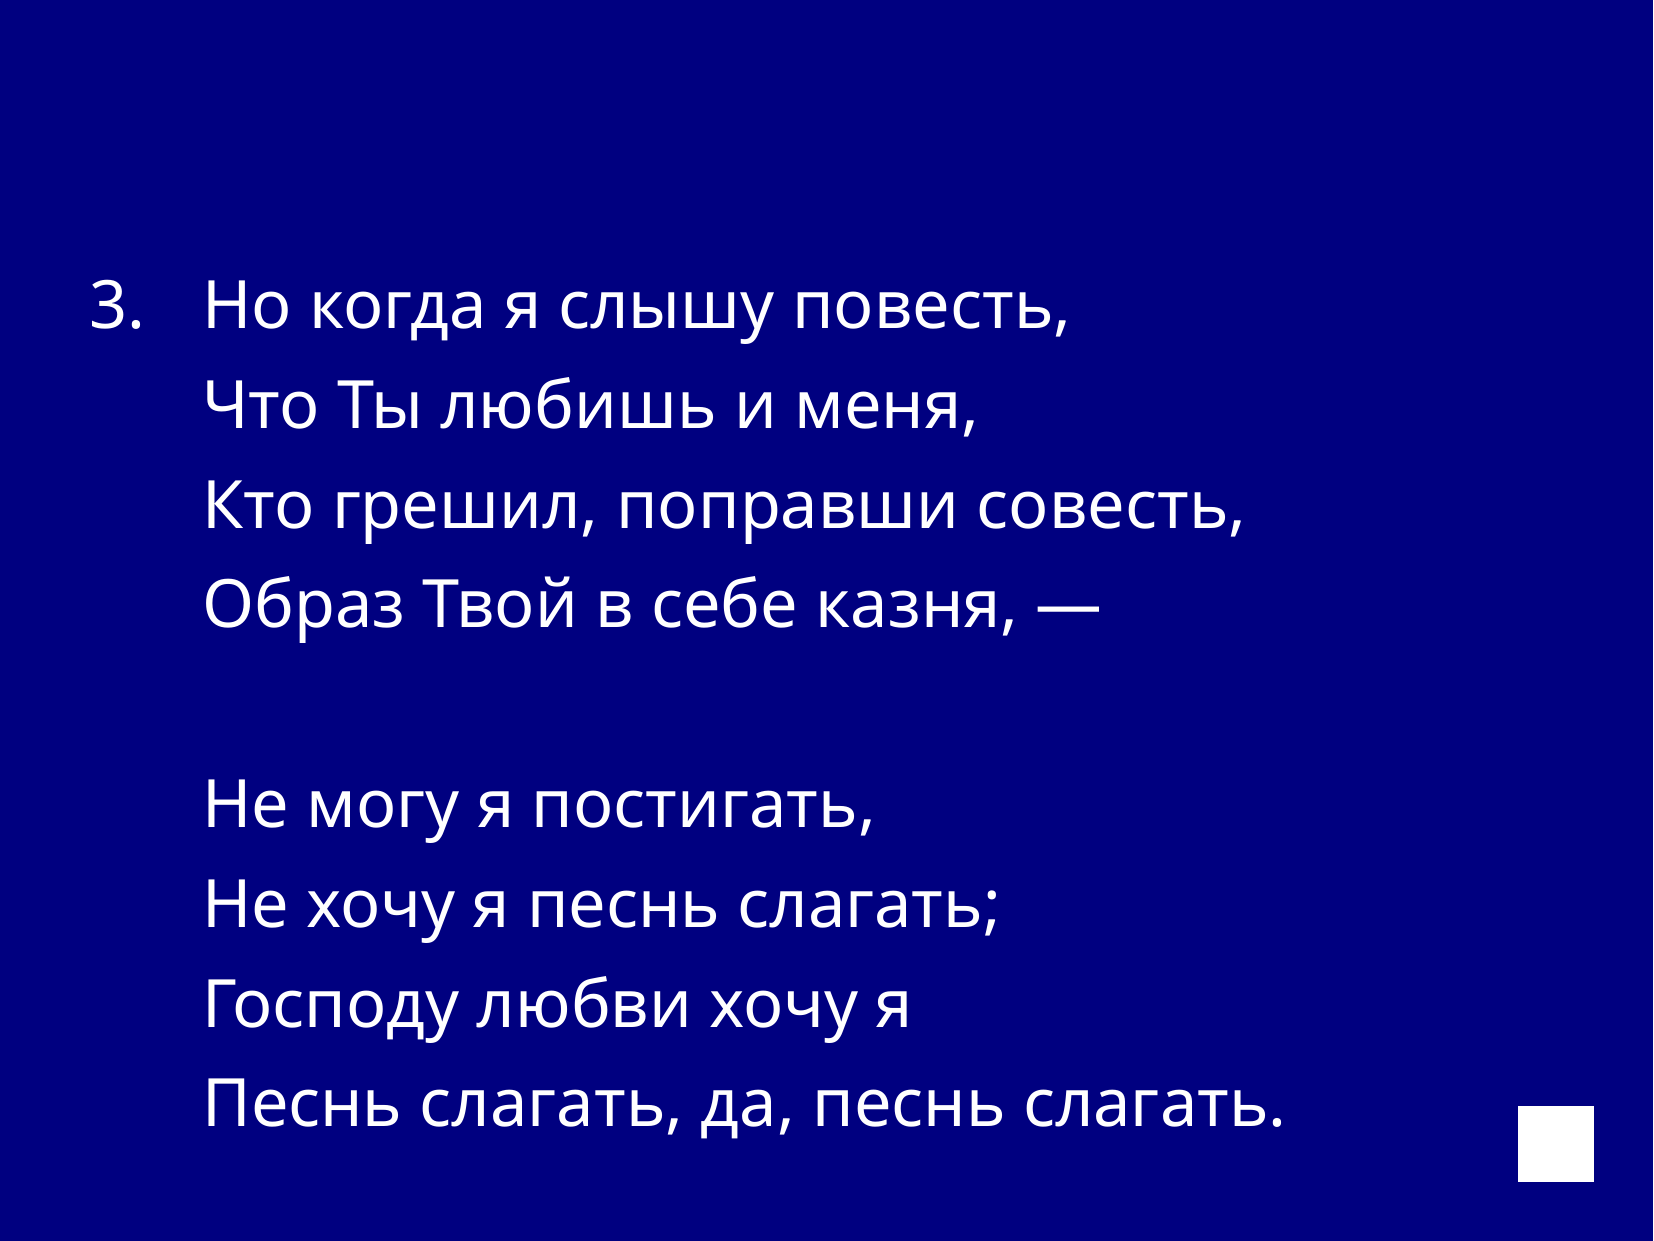

3.	Но когда я слышу повесть,
	Что Ты любишь и меня,
	Кто грешил, поправши совесть,
	Образ Твой в себе казня, —
	Не могу я постигать,
	Не хочу я песнь слагать;
	Господу любви хочу я
	Песнь слагать, да, песнь слагать.